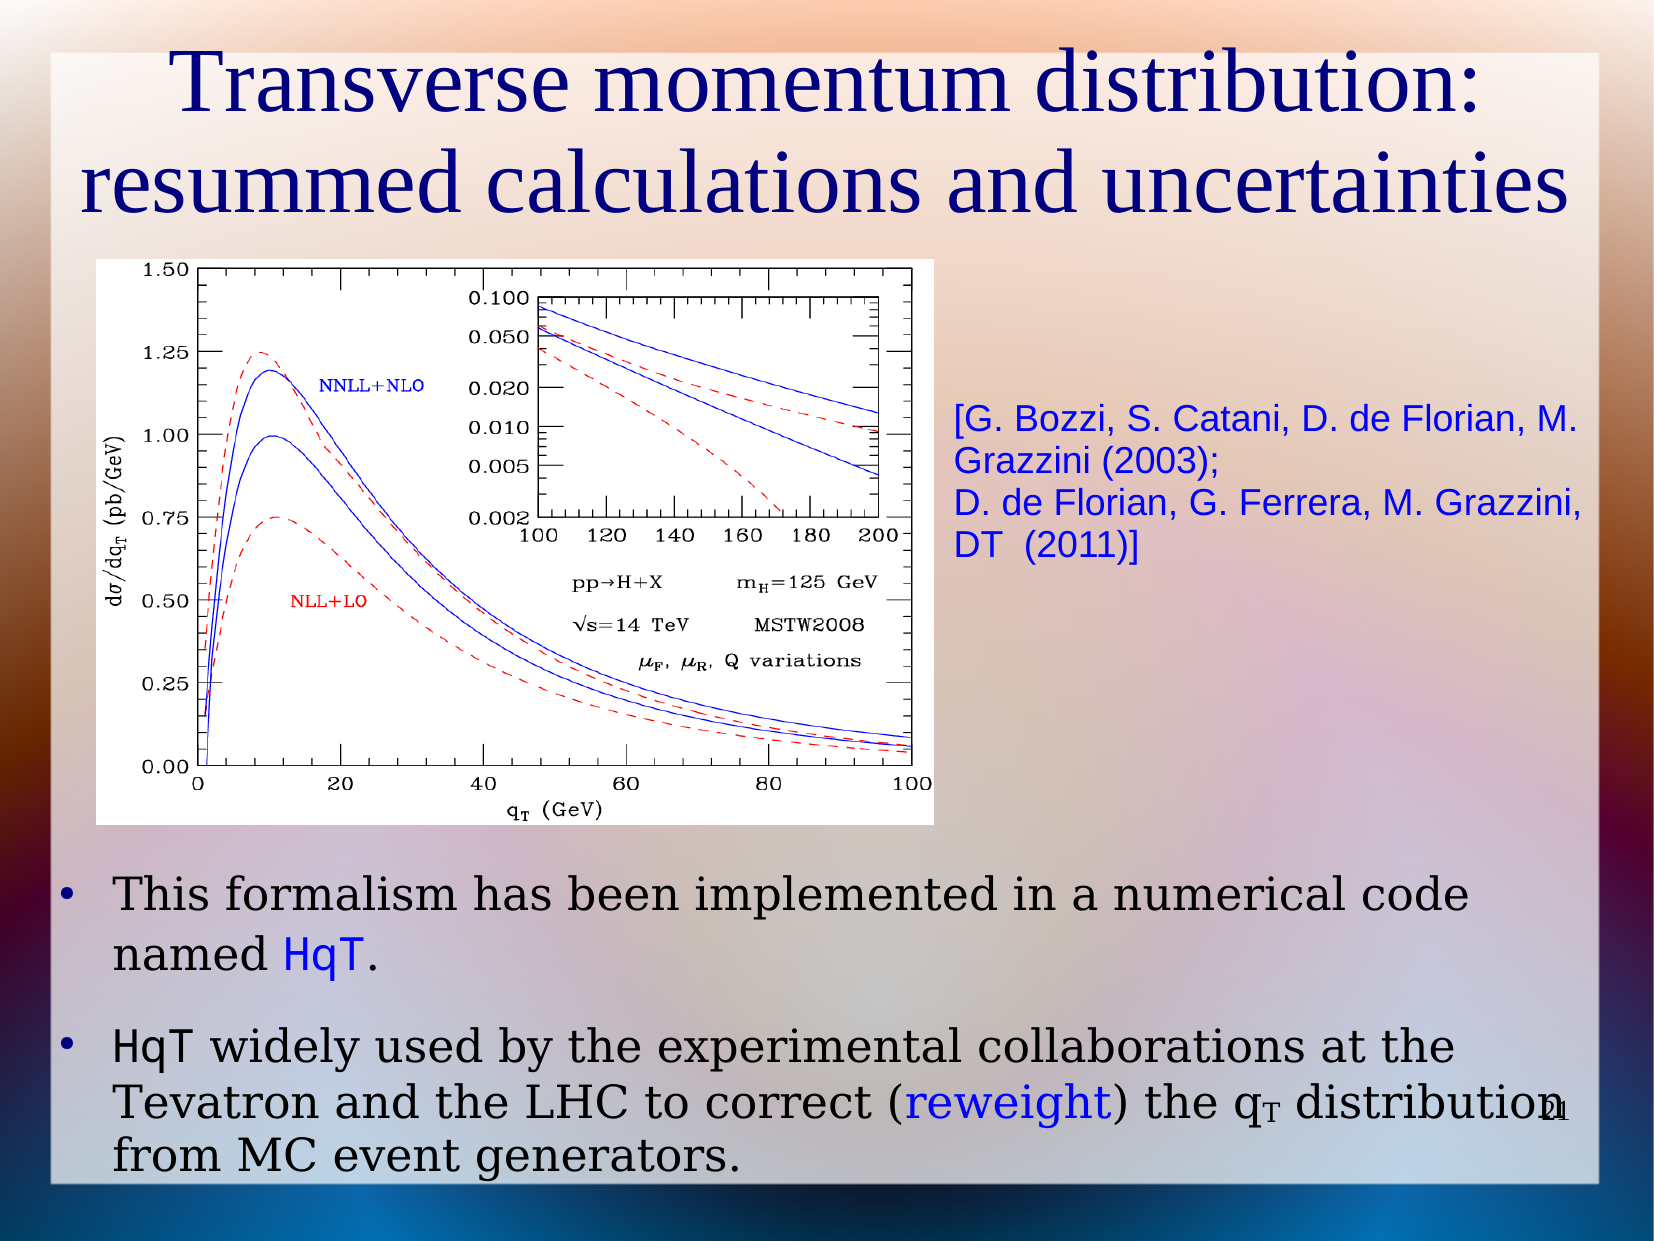

# Transverse momentum distribution: resummed calculations and uncertainties
[G. Bozzi, S. Catani, D. de Florian, M. Grazzini (2003);
D. de Florian, G. Ferrera, M. Grazzini, DT (2011)]
This formalism has been implemented in a numerical code named HqT.
HqT widely used by the experimental collaborations at the Tevatron and the LHC to correct (reweight) the qT distribution from MC event generators.
21